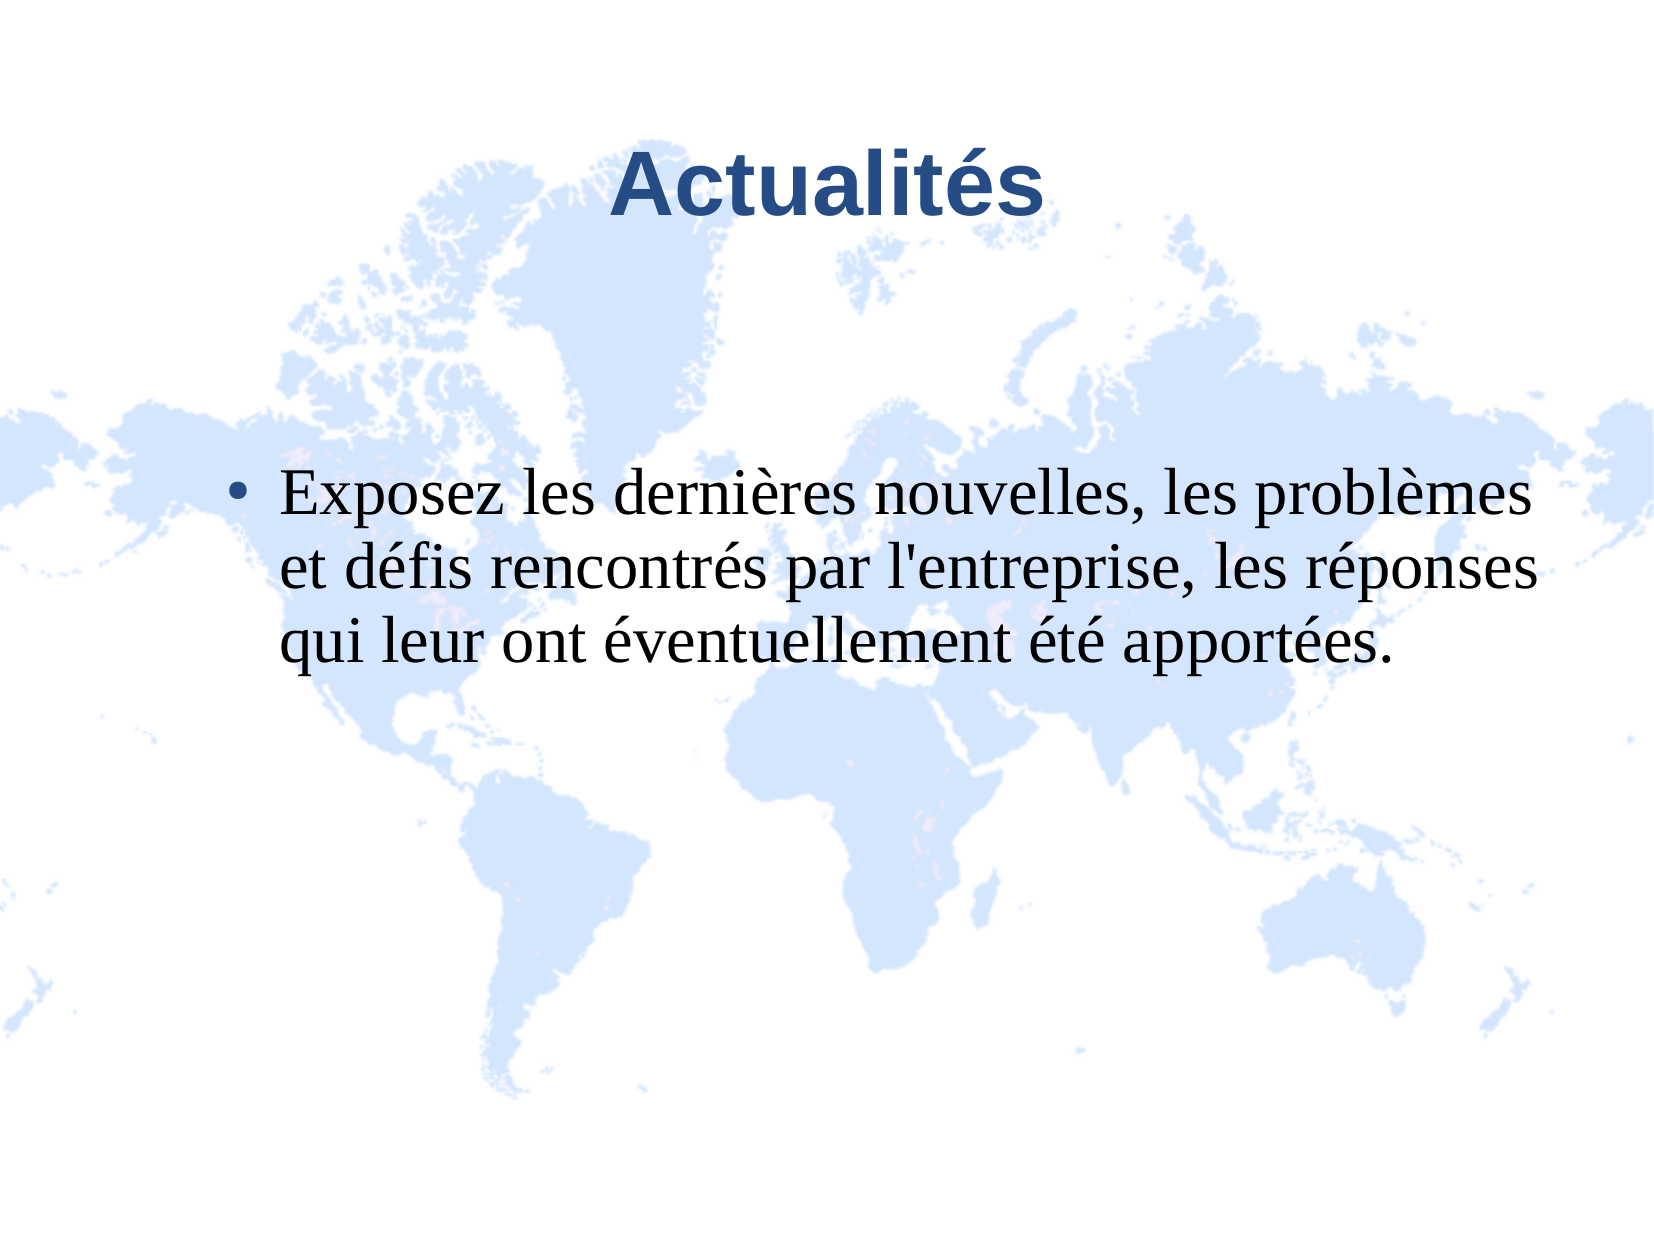

# Actualités
Exposez les dernières nouvelles, les problèmes et défis rencontrés par l'entreprise, les réponses qui leur ont éventuellement été apportées.